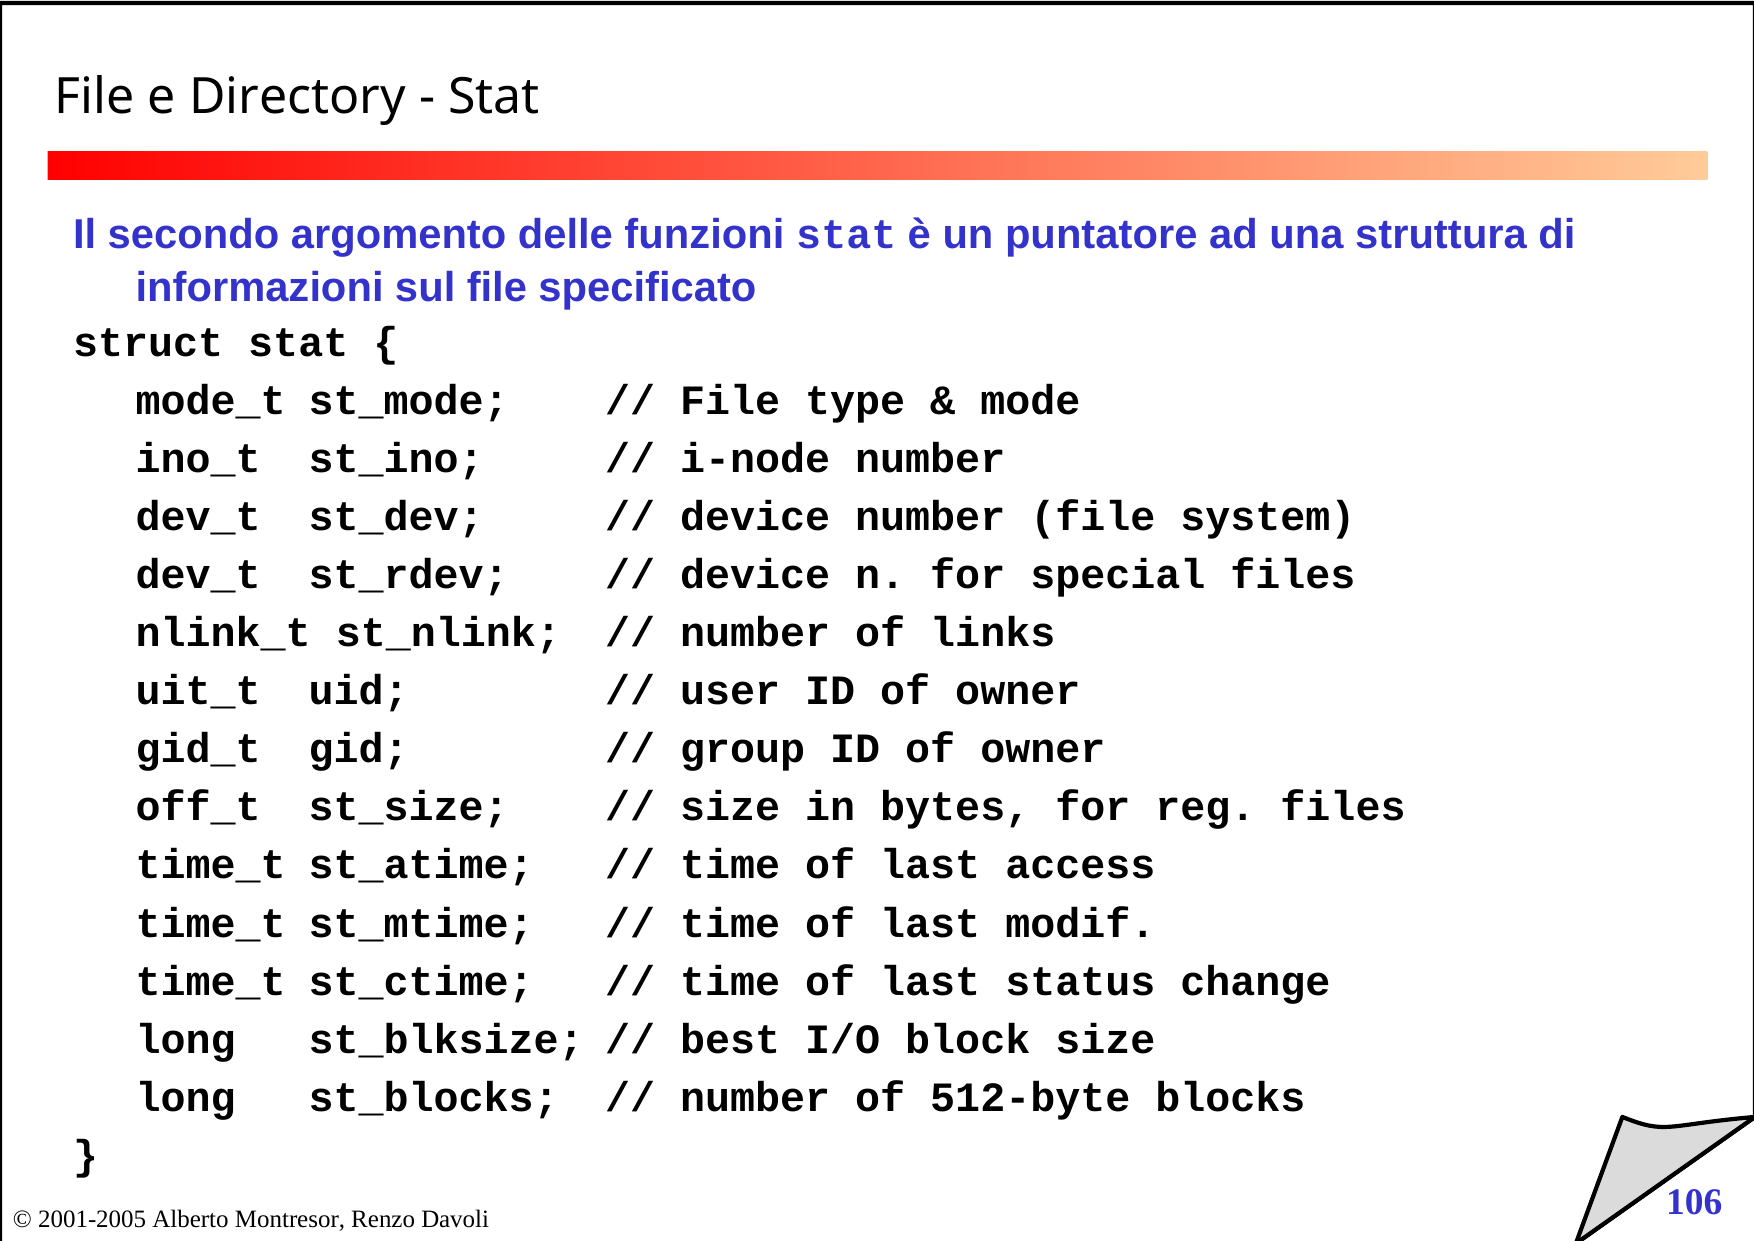

# File e Directory - Stat
Il secondo argomento delle funzioni stat è un puntatore ad una struttura di informazioni sul file specificato
struct stat {
	mode_t	st_mode;	// File type & mode
	ino_t	st_ino;	// i-node number
	dev_t	st_dev;	// device number (file system)
	dev_t	st_rdev;	// device n. for special files
	nlink_t st_nlink;	// number of links
	uit_t	uid;	// user ID of owner
	gid_t	gid;	// group ID of owner
	off_t	st_size;	// size in bytes, for reg. files
	time_t	st_atime;	// time of last access
	time_t	st_mtime;	// time of last modif.
	time_t	st_ctime;	// time of last status change
	long	st_blksize;	// best I/O block size
	long	st_blocks;	// number of 512-byte blocks
}